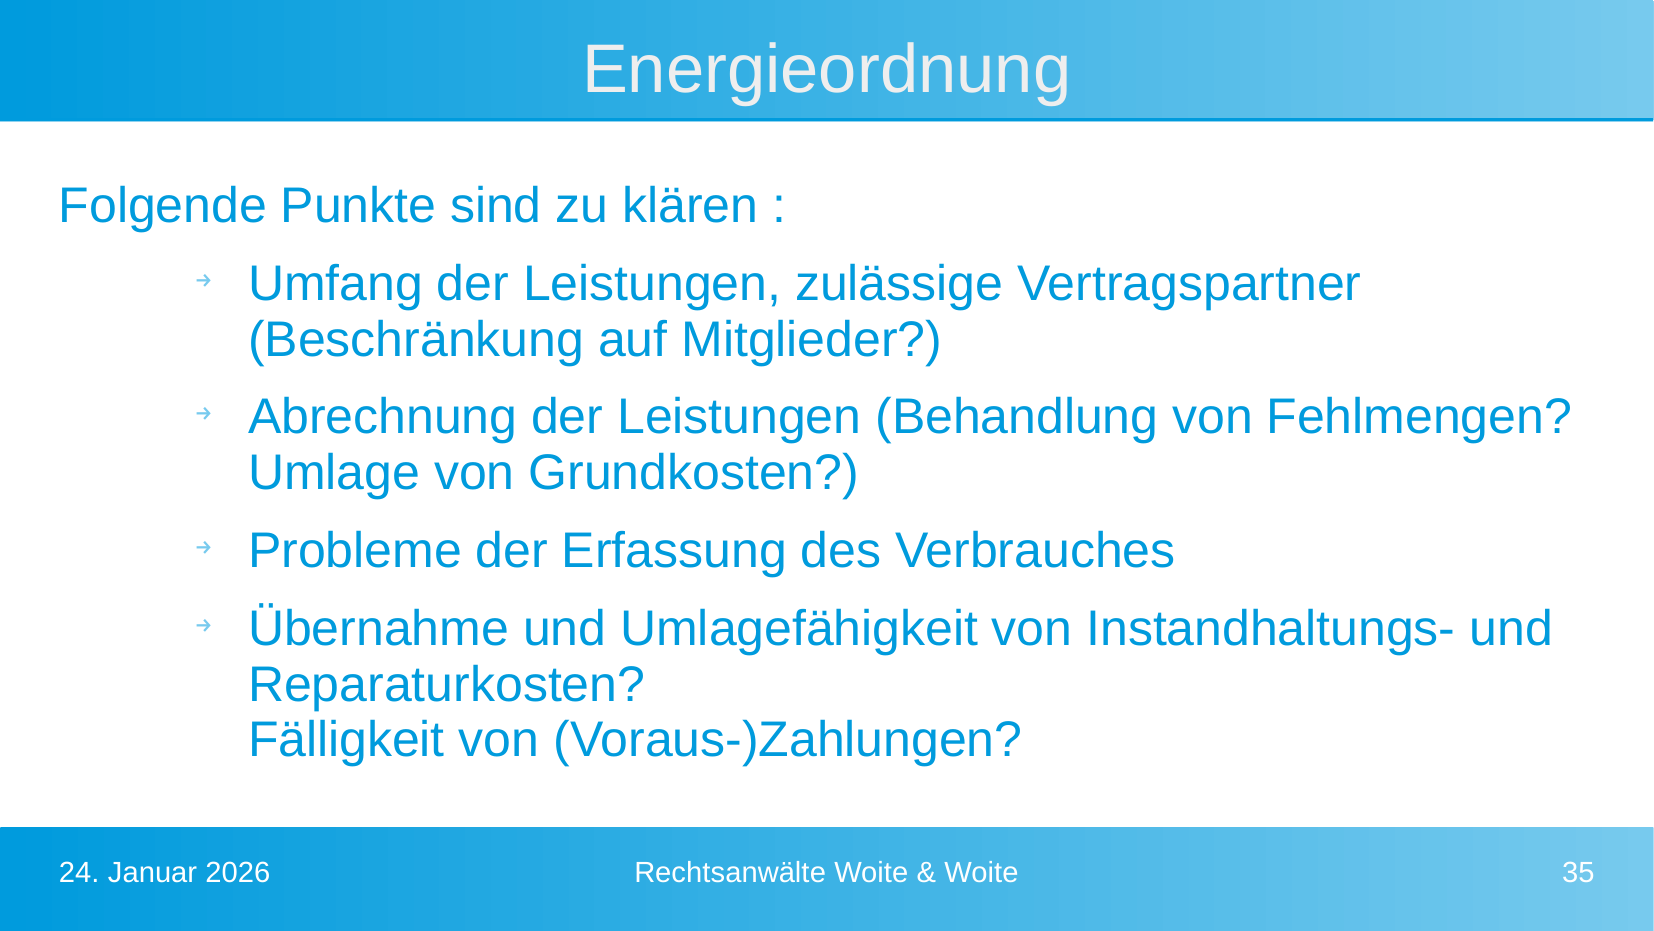

# Energieordnung
Folgende Punkte sind zu klären :
Umfang der Leistungen, zulässige Vertragspartner (Beschränkung auf Mitglieder?)
Abrechnung der Leistungen (Behandlung von Fehlmengen? Umlage von Grundkosten?)
Probleme der Erfassung des Verbrauches
Übernahme und Umlagefähigkeit von Instandhaltungs- und Reparaturkosten?
Fälligkeit von (Voraus-)Zahlungen?
35